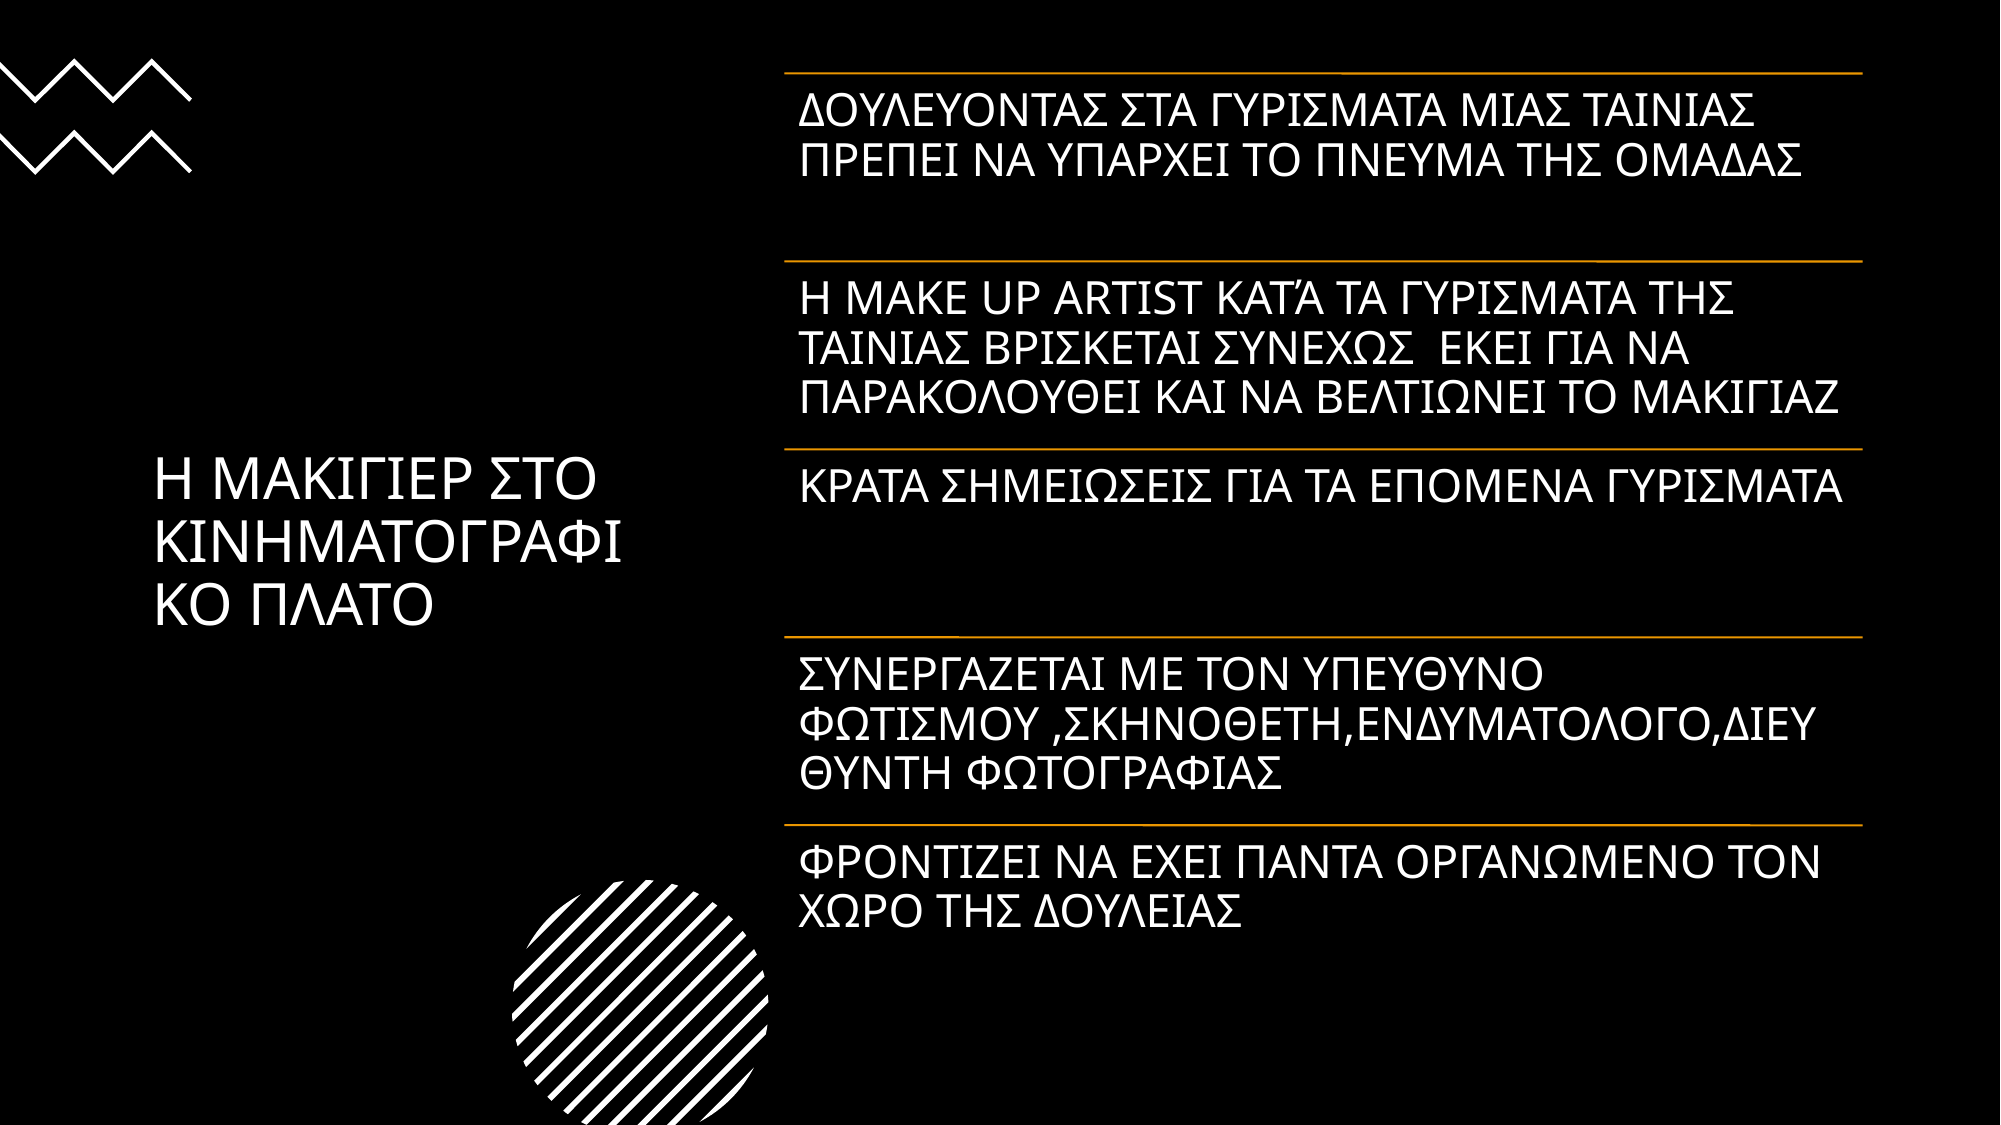

ΔΟΥΛΕΥΟΝΤΑΣ ΣΤΑ ΓΥΡΙΣΜΑΤΑ ΜΙΑΣ ΤΑΙΝΙΑΣ ΠΡΕΠΕΙ ΝΑ ΥΠΑΡΧΕΙ ΤΟ ΠΝΕΥΜΑ ΤΗΣ ΟΜΑΔΑΣ
Η MAKE UP ARTIST ΚΑΤΆ ΤΑ ΓΥΡΙΣΜΑΤΑ ΤΗΣ ΤΑΙΝΙΑΣ ΒΡΙΣΚΕΤΑΙ ΣΥΝΕΧΩΣ ΕΚΕΙ ΓΙΑ ΝΑ ΠΑΡΑΚΟΛΟΥΘΕΙ ΚΑΙ ΝΑ ΒΕΛΤΙΩΝΕΙ ΤΟ ΜΑΚΙΓΙΑΖ
ΚΡΑΤΑ ΣΗΜΕΙΩΣΕΙΣ ΓΙΑ ΤΑ ΕΠΟΜΕΝΑ ΓΥΡΙΣΜΑΤΑ
ΣΥΝΕΡΓΑΖΕΤΑΙ ΜΕ ΤΟΝ ΥΠΕΥΘΥΝΟ ΦΩΤΙΣΜΟΥ ,ΣΚΗΝΟΘΕΤΗ,ΕΝΔΥΜΑΤΟΛΟΓΟ,ΔΙΕΥΘΥΝΤΗ ΦΩΤΟΓΡΑΦΙΑΣ
ΦΡΟΝΤΙΖΕΙ ΝΑ ΕΧΕΙ ΠΑΝΤΑ ΟΡΓΑΝΩΜΕΝΟ ΤΟΝ ΧΩΡΟ ΤΗΣ ΔΟΥΛΕΙΑΣ
# Η ΜΑΚΙΓΙΕΡ ΣΤΟ ΚΙΝΗΜΑΤΟΓΡΑΦΙΚΟ ΠΛΑΤΟ